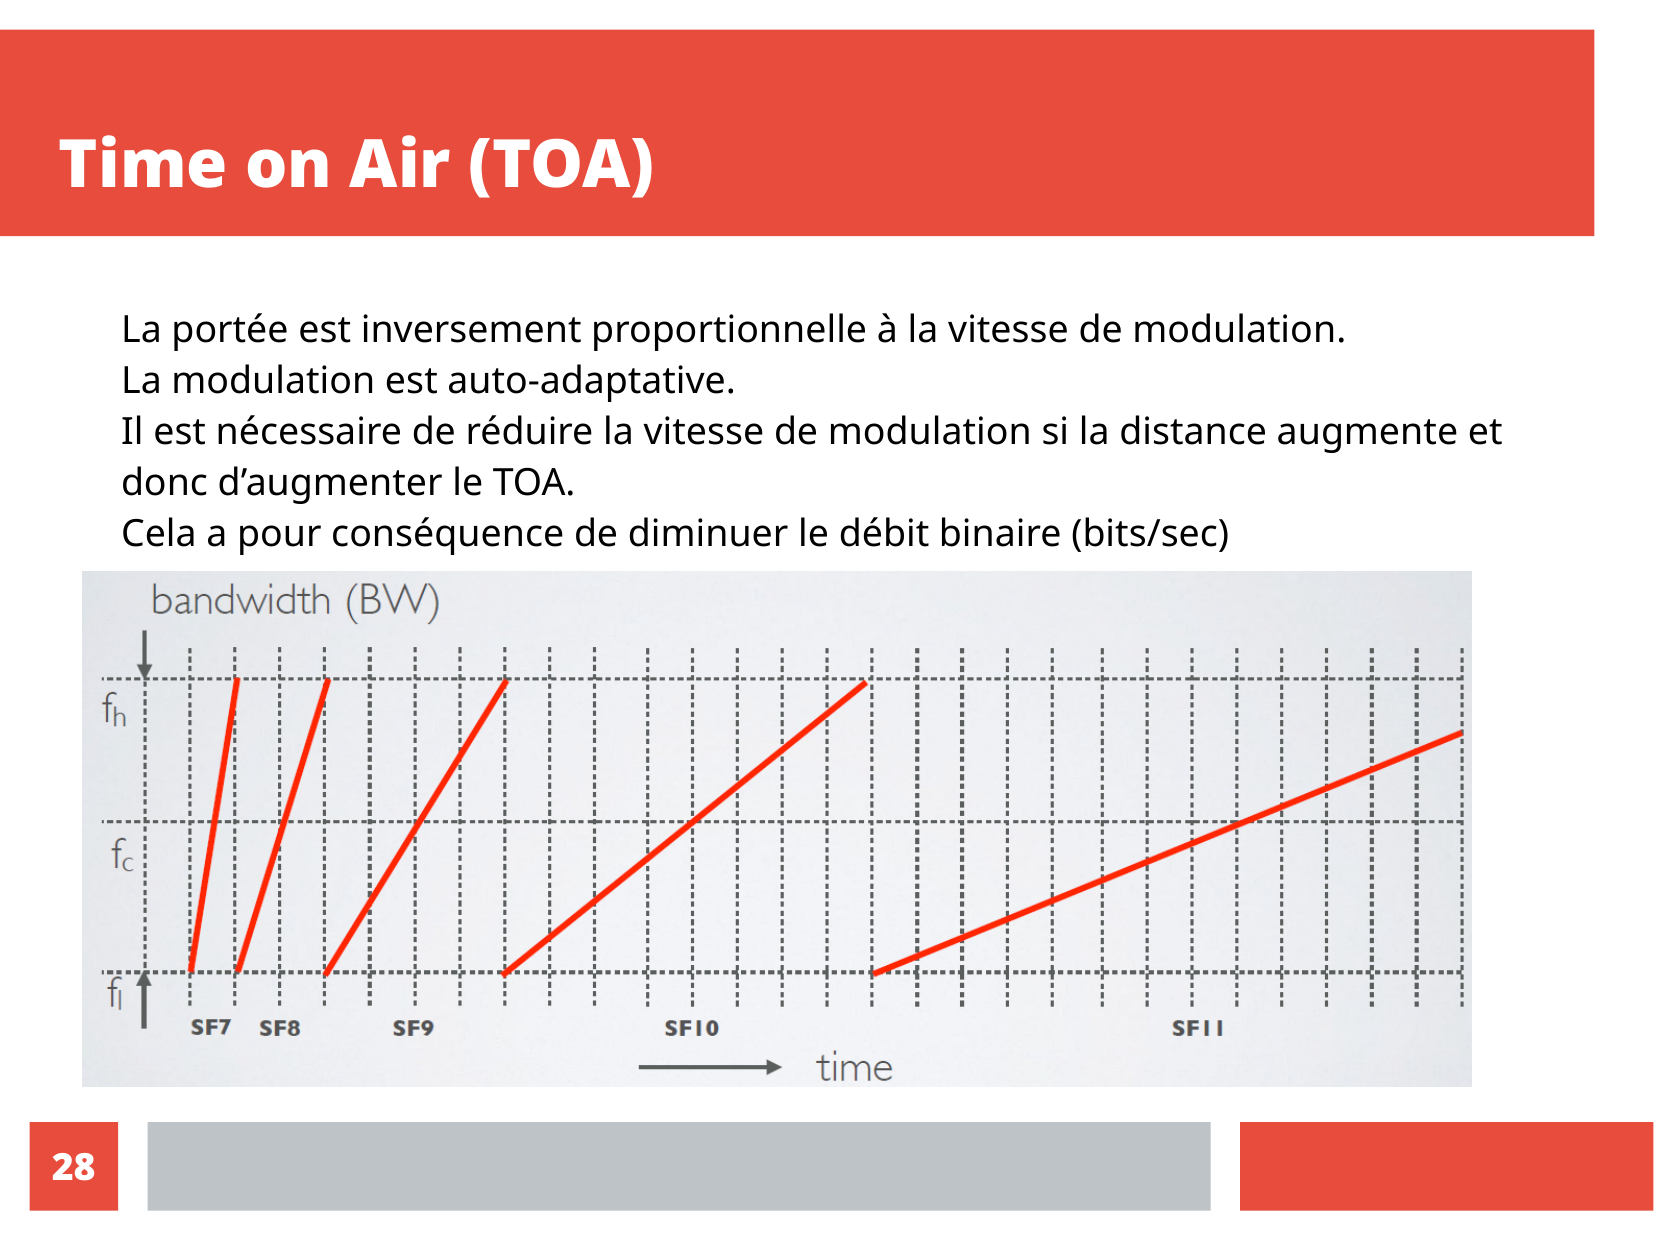

# Time on Air (TOA)
La portée est inversement proportionnelle à la vitesse de modulation.
La modulation est auto-adaptative.
Il est nécessaire de réduire la vitesse de modulation si la distance augmente et donc d’augmenter le TOA.
Cela a pour conséquence de diminuer le débit binaire (bits/sec)
28